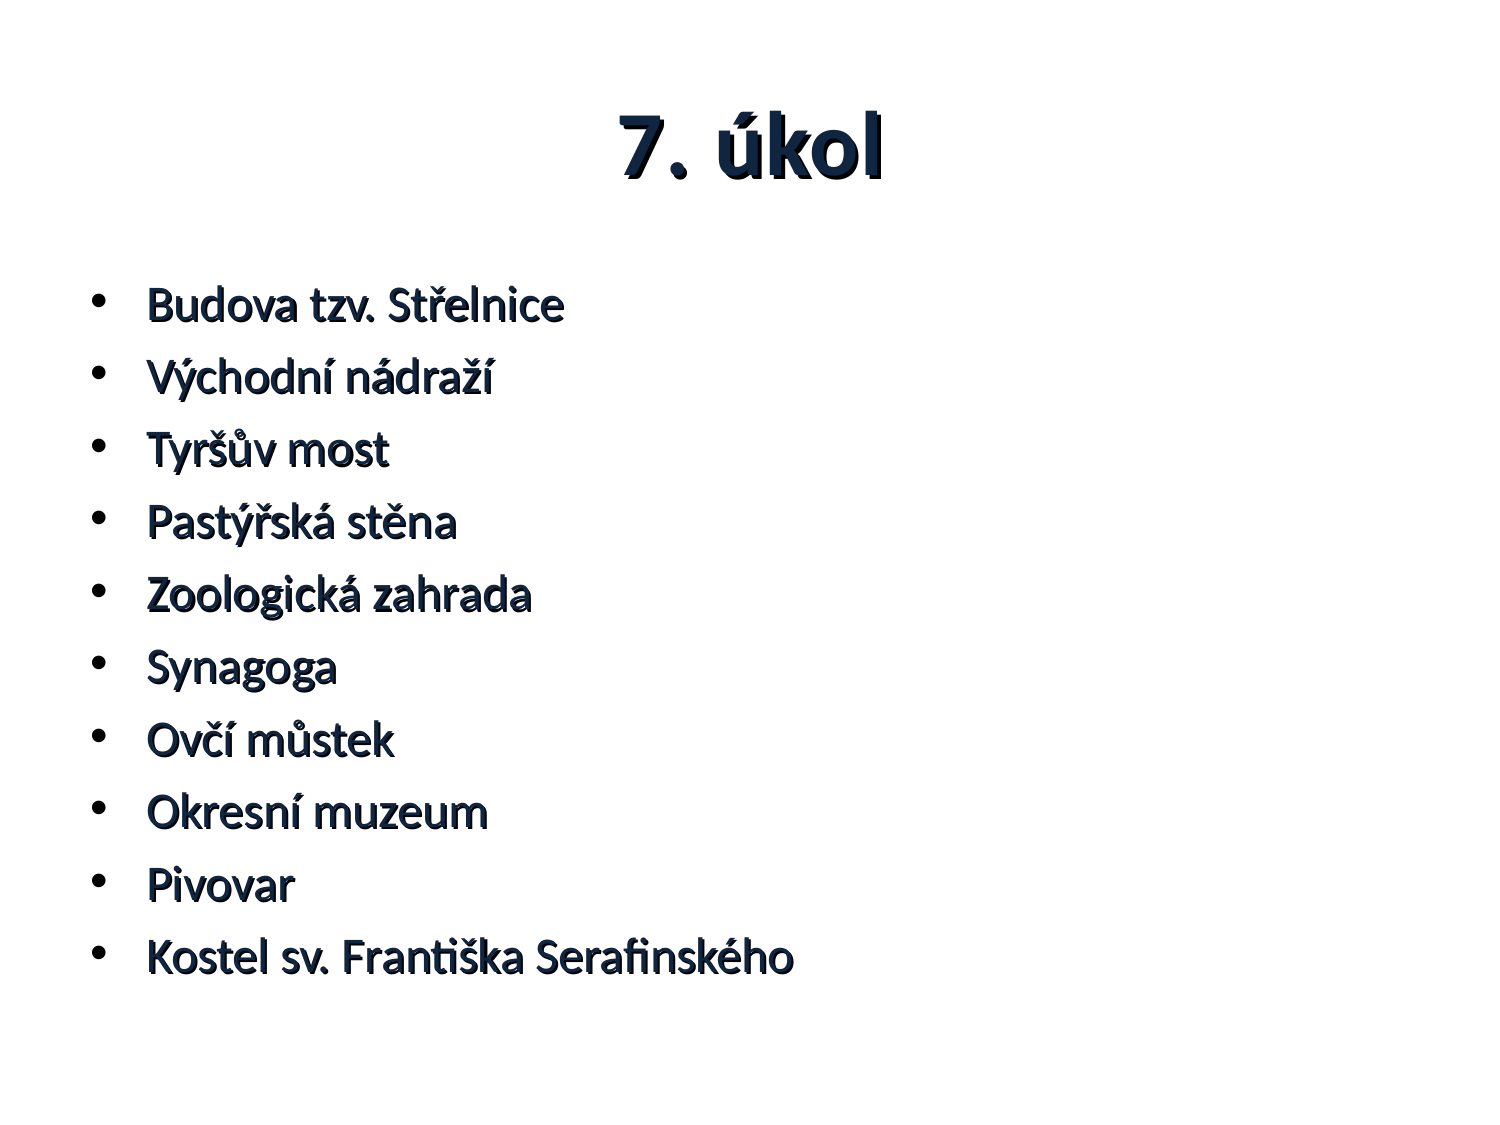

# 7. úkol
Budova tzv. Střelnice
Východní nádraží
Tyršův most
Pastýřská stěna
Zoologická zahrada
Synagoga
Ovčí můstek
Okresní muzeum
Pivovar
Kostel sv. Františka Serafinského